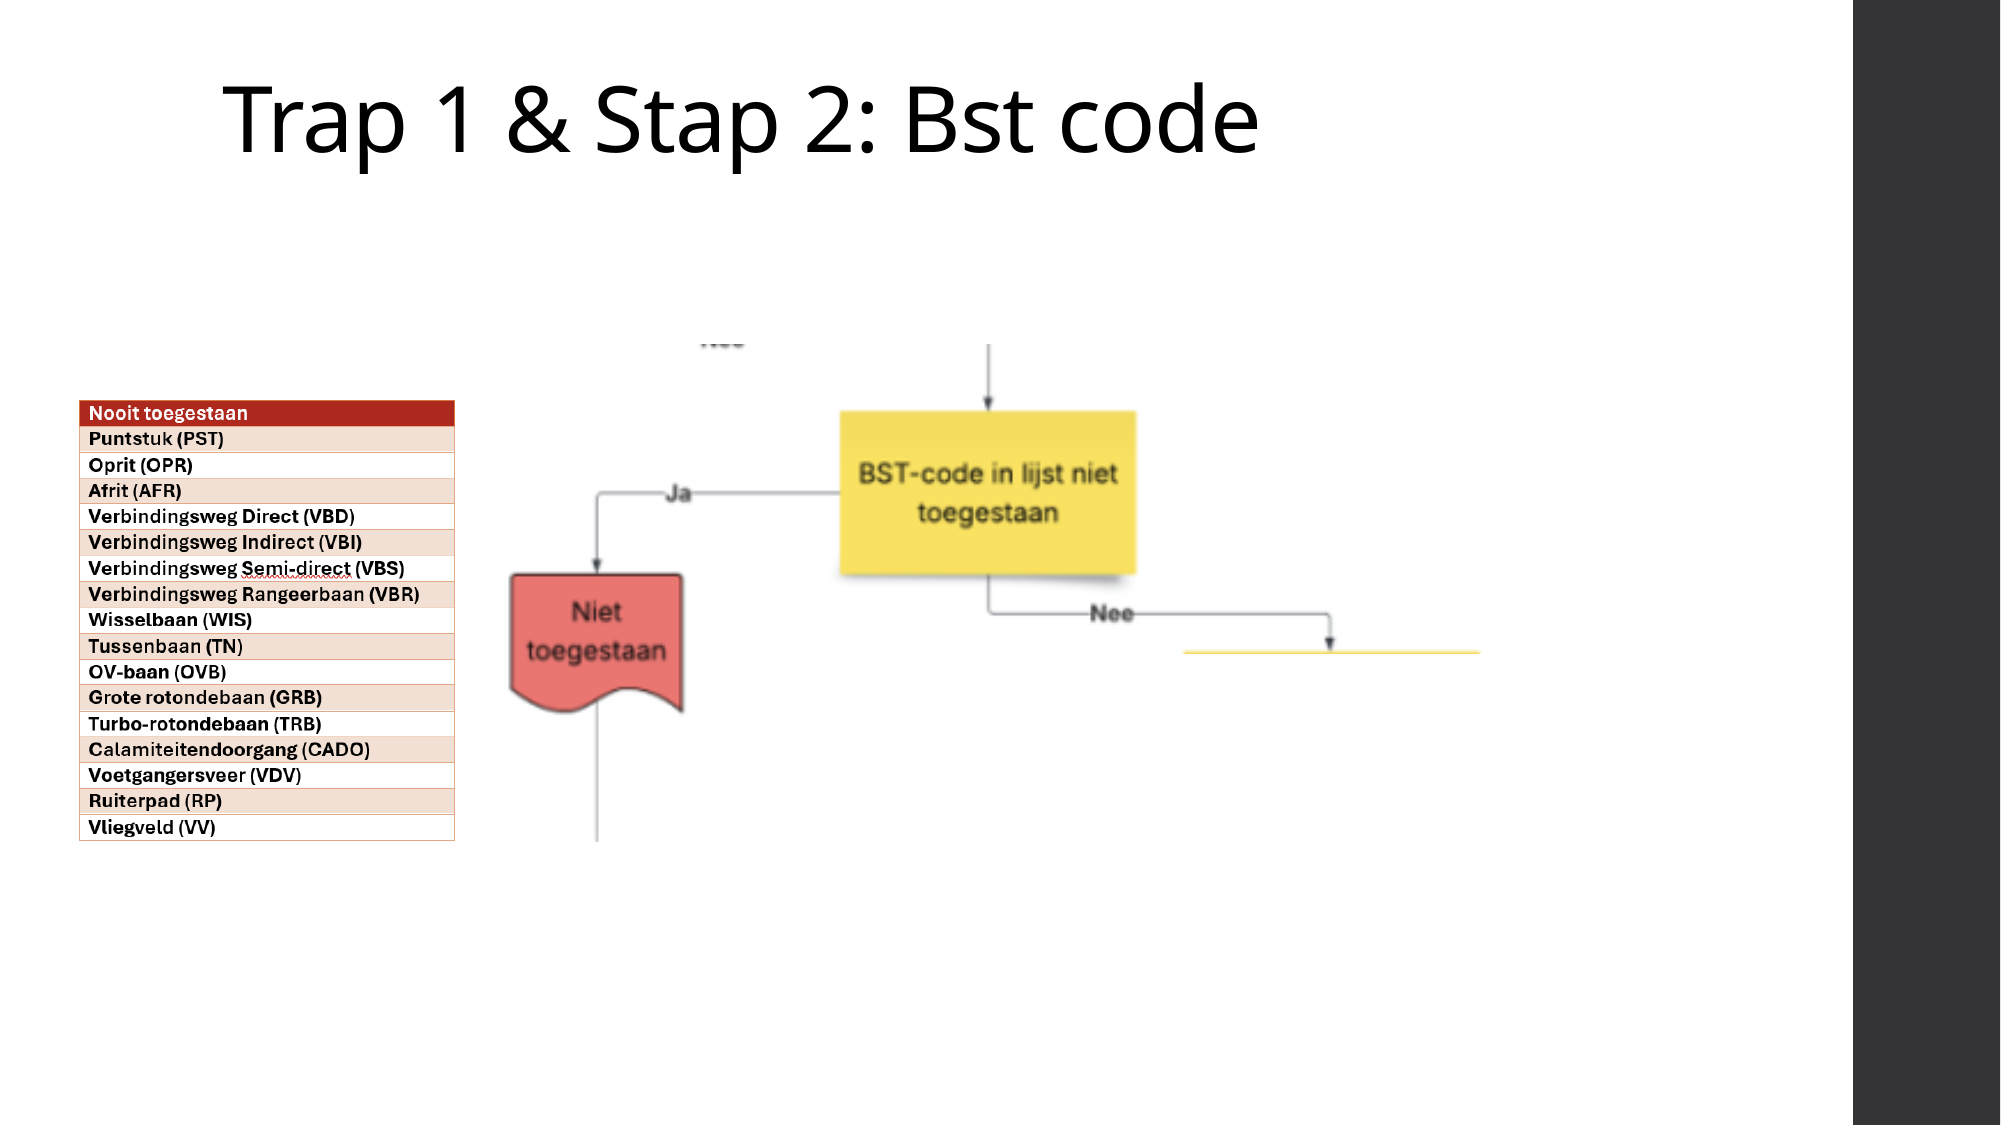

# Trap 1 & Stap 2: Bst code